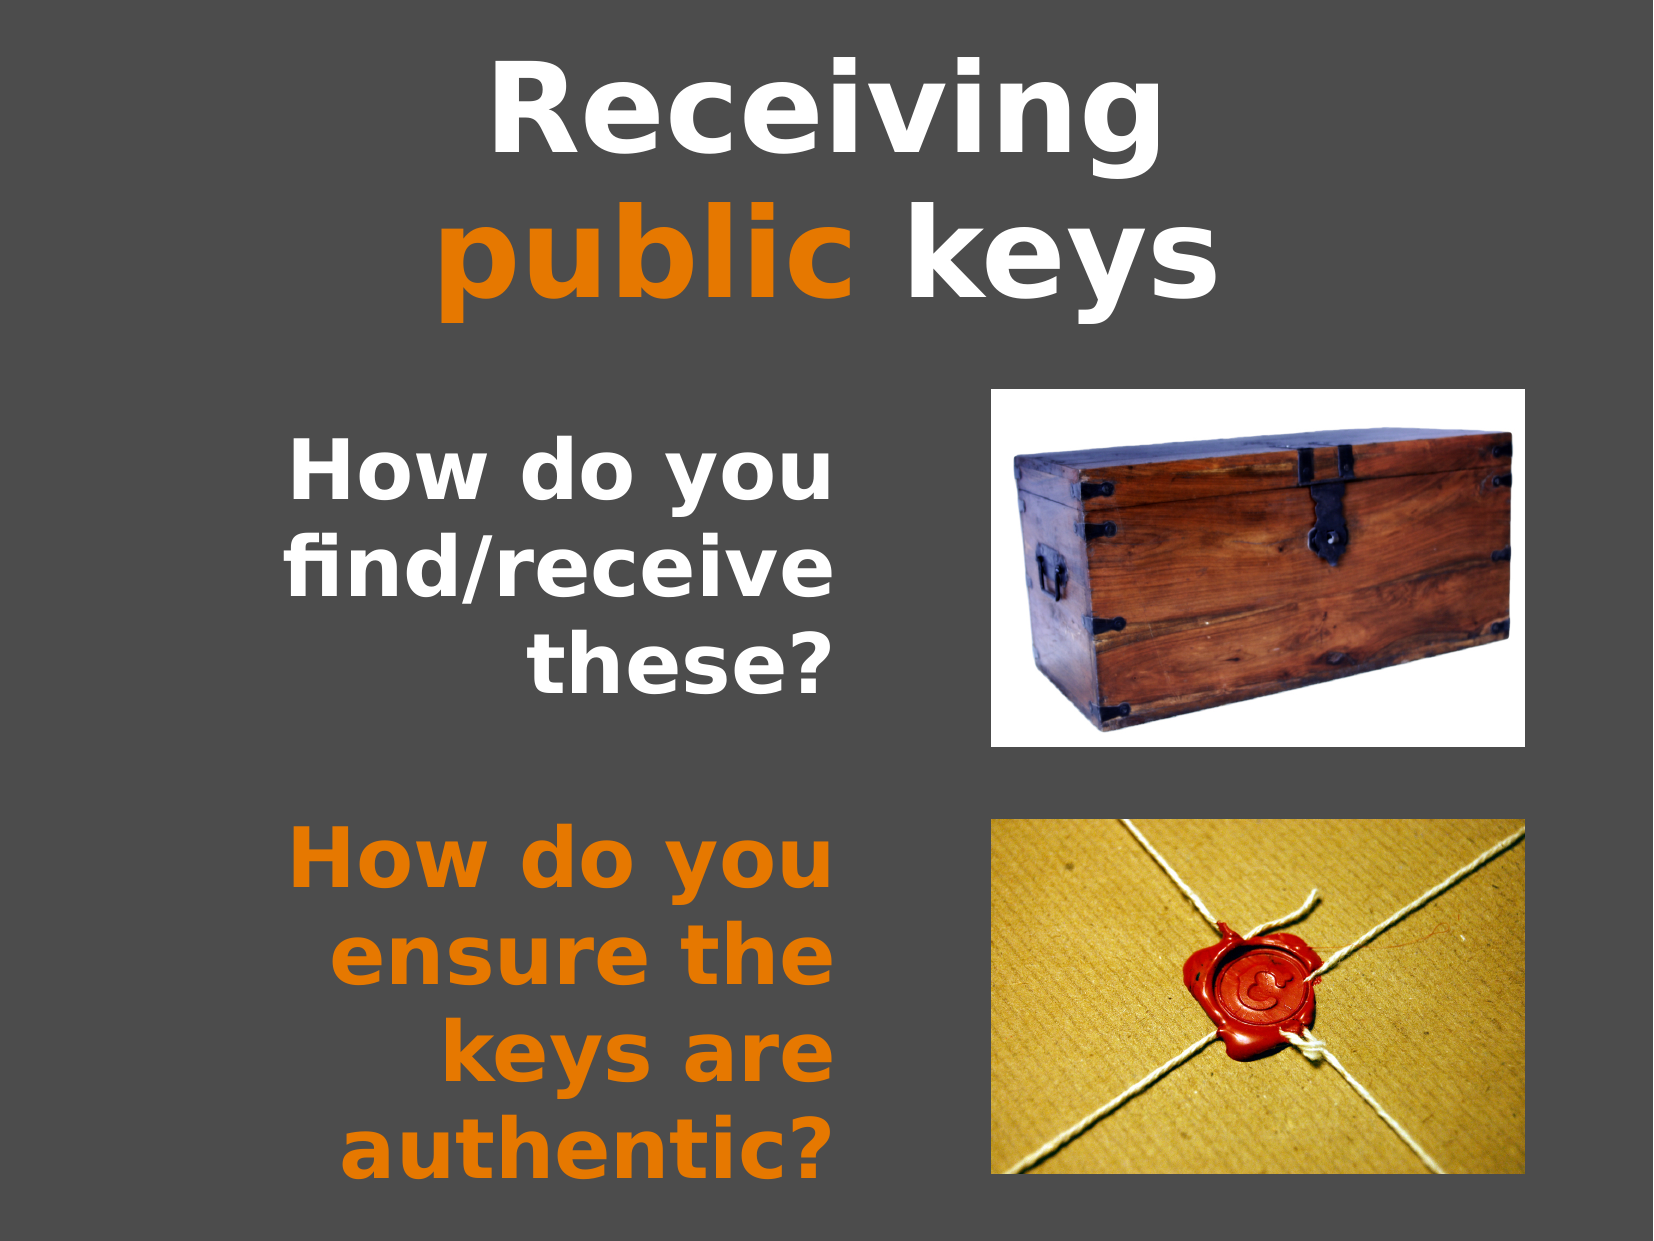

Receiving
public keys
How do you find/receive these?
How do you ensure the keys are authentic?